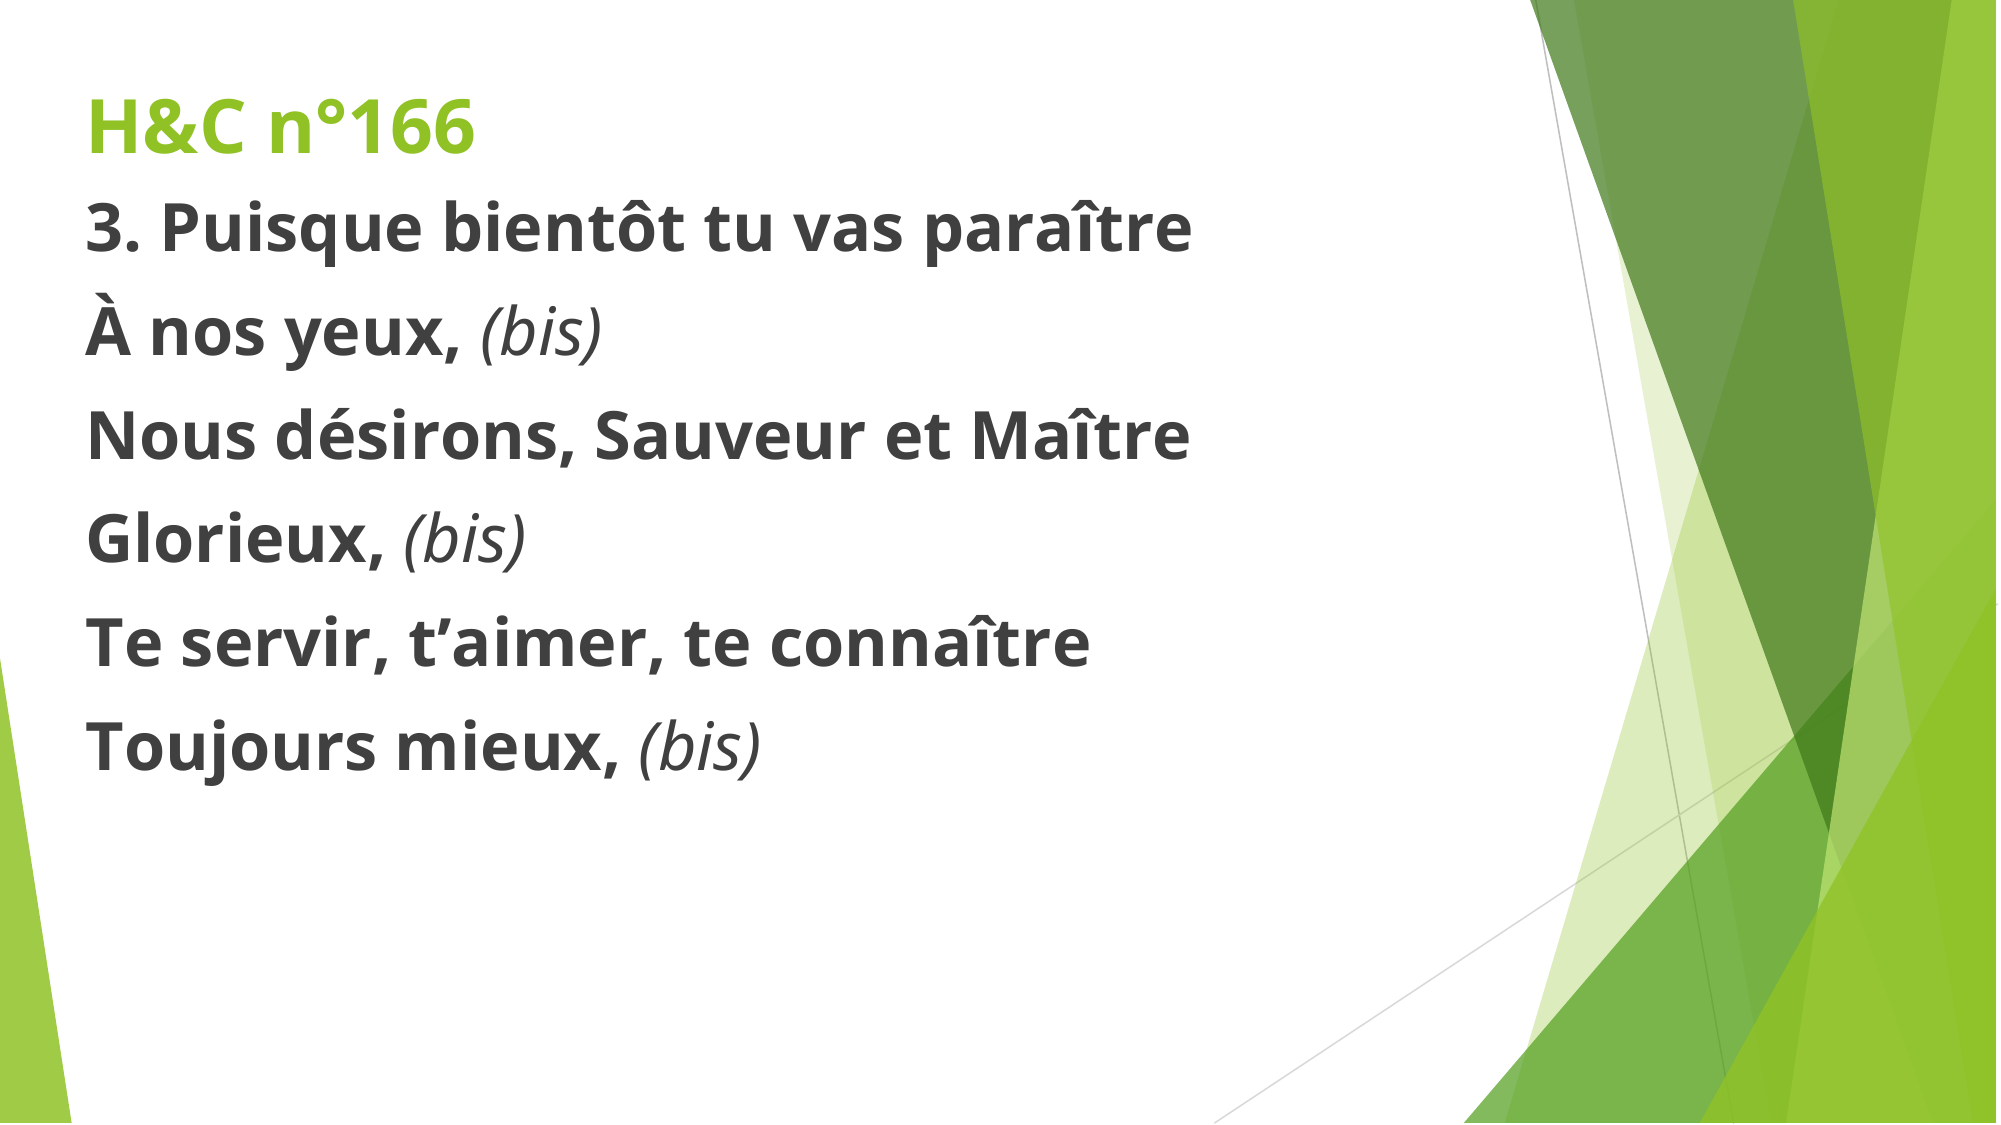

H&C n°166
3. Puisque bientôt tu vas paraître
À nos yeux, (bis)
Nous désirons, Sauveur et Maître
Glorieux, (bis)
Te servir, t’aimer, te connaître
Toujours mieux, (bis)